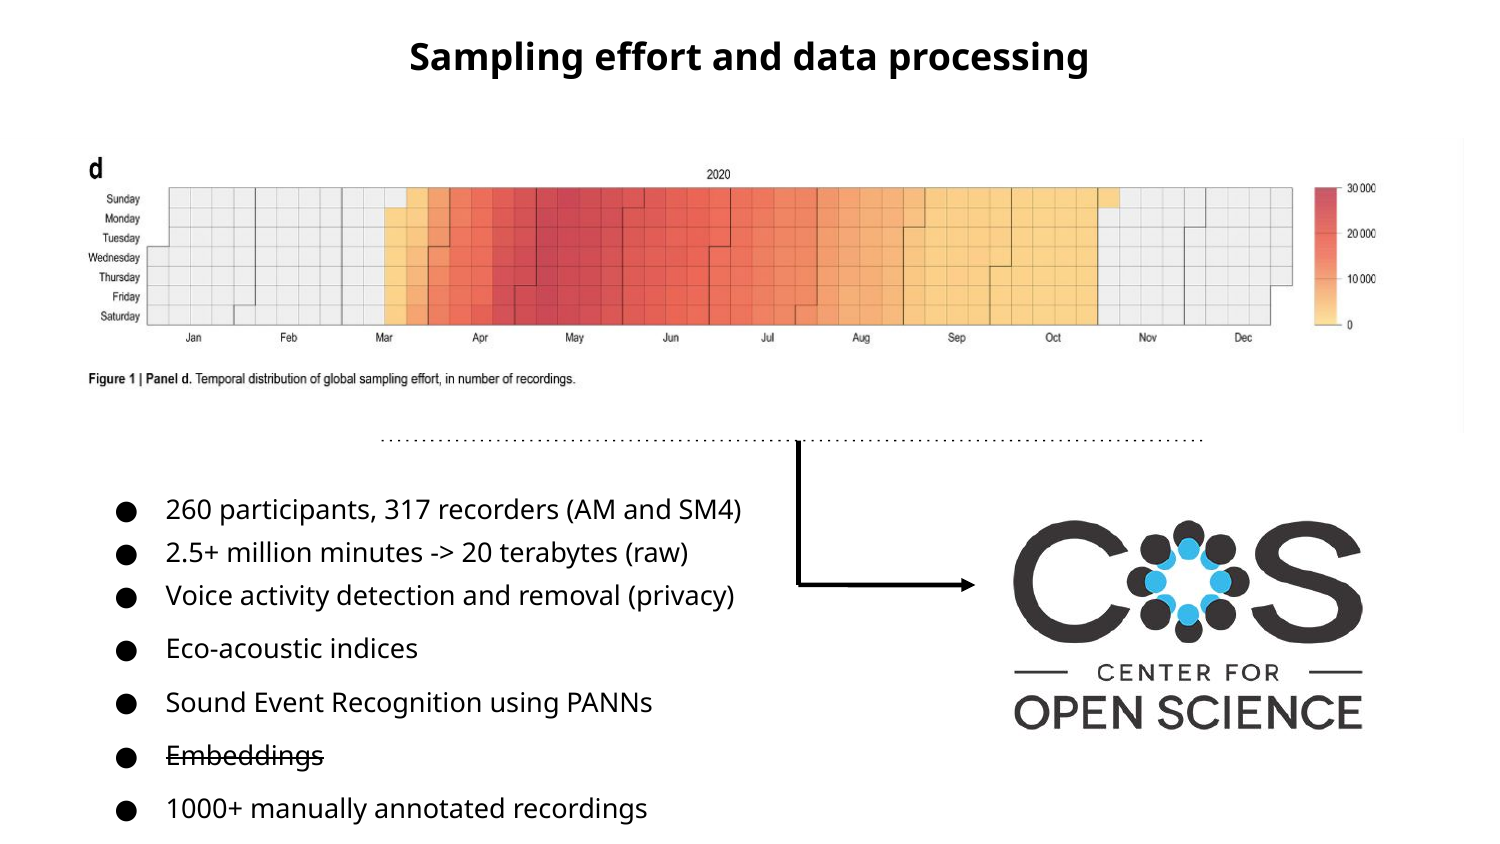

Sampling effort and data processing
260 participants, 317 recorders (AM and SM4)
2.5+ million minutes -> 20 terabytes (raw)
Voice activity detection and removal (privacy)
Eco-acoustic indices
Sound Event Recognition using PANNs
Embeddings
1000+ manually annotated recordings